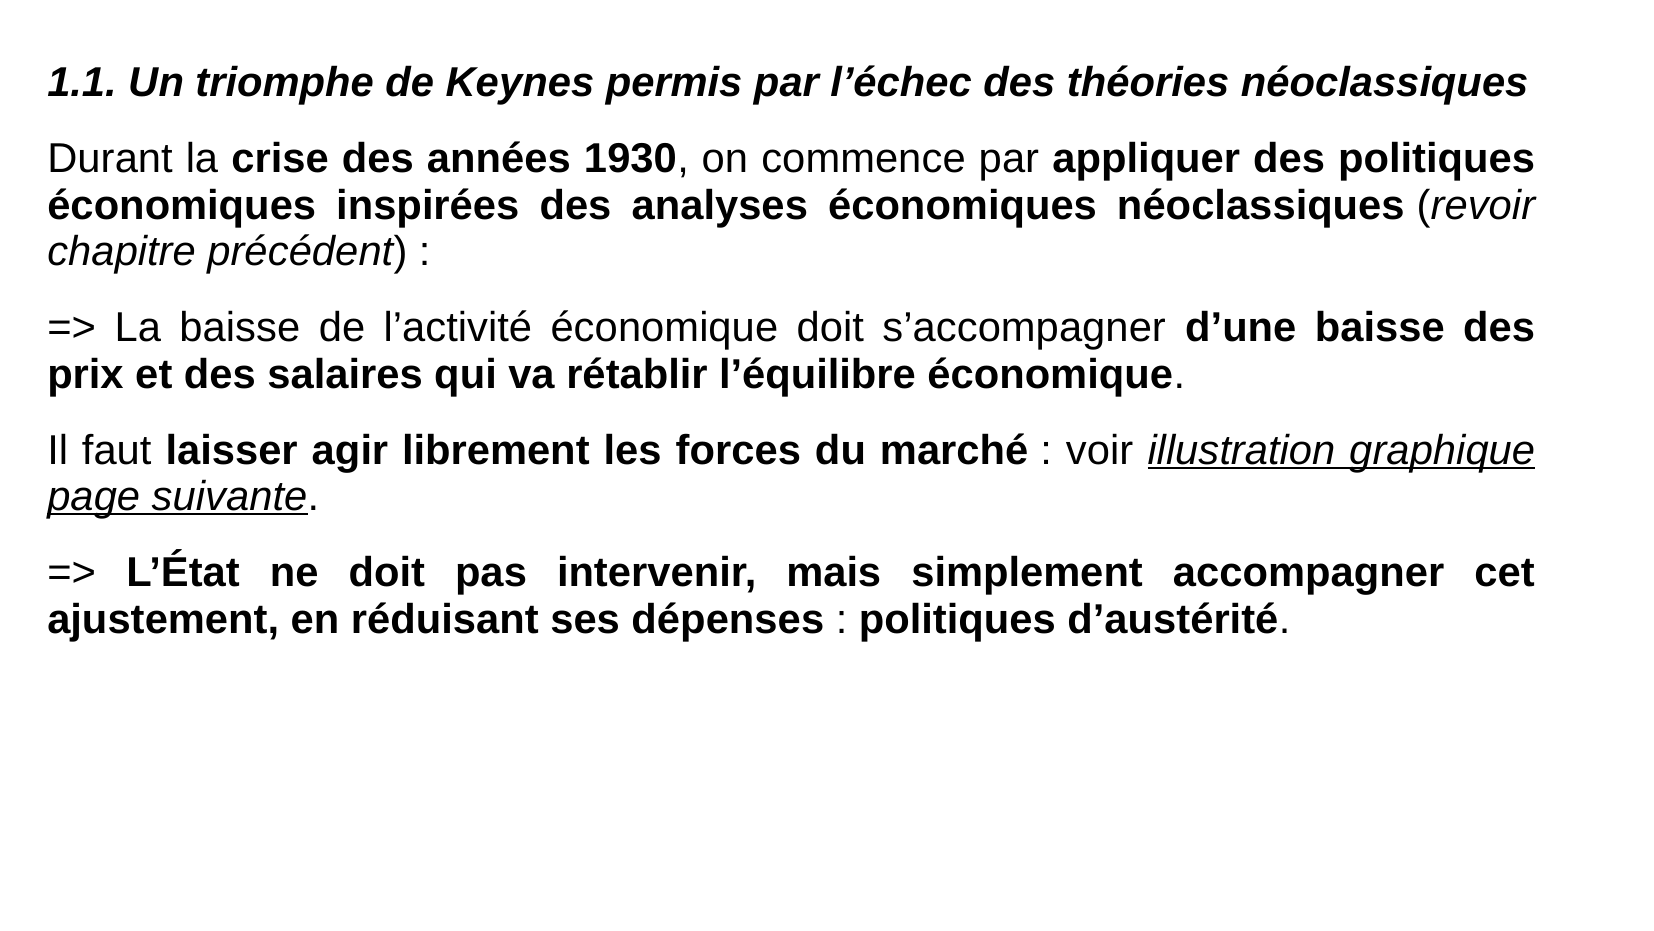

# 1.1. Un triomphe de Keynes permis par l’échec des théories néoclassiques
Durant la crise des années 1930, on commence par appliquer des politiques économiques inspirées des analyses économiques néoclassiques (revoir chapitre précédent) :
=> La baisse de l’activité économique doit s’accompagner d’une baisse des prix et des salaires qui va rétablir l’équilibre économique.
Il faut laisser agir librement les forces du marché : voir illustration graphique page suivante.
=> L’État ne doit pas intervenir, mais simplement accompagner cet ajustement, en réduisant ses dépenses : politiques d’austérité.